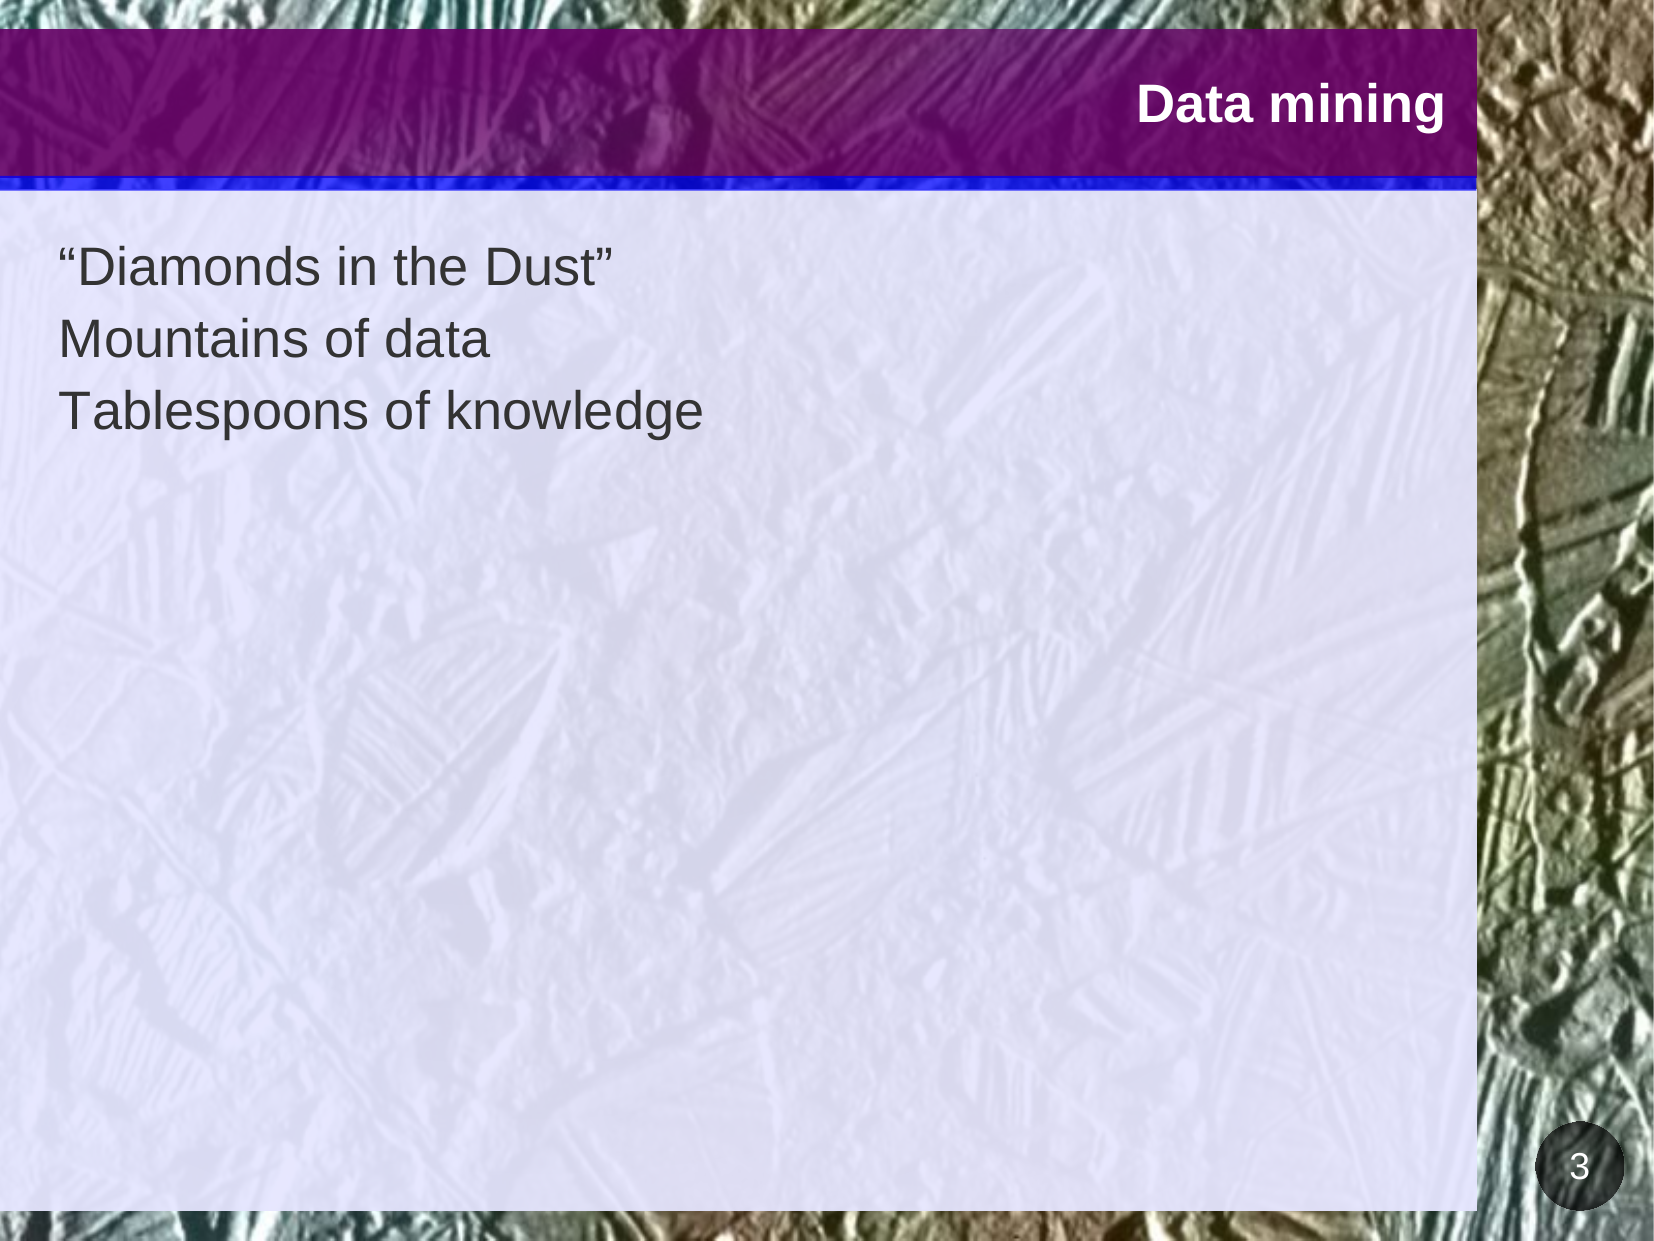

# Data mining
“Diamonds in the Dust”
Mountains of data
Tablespoons of knowledge